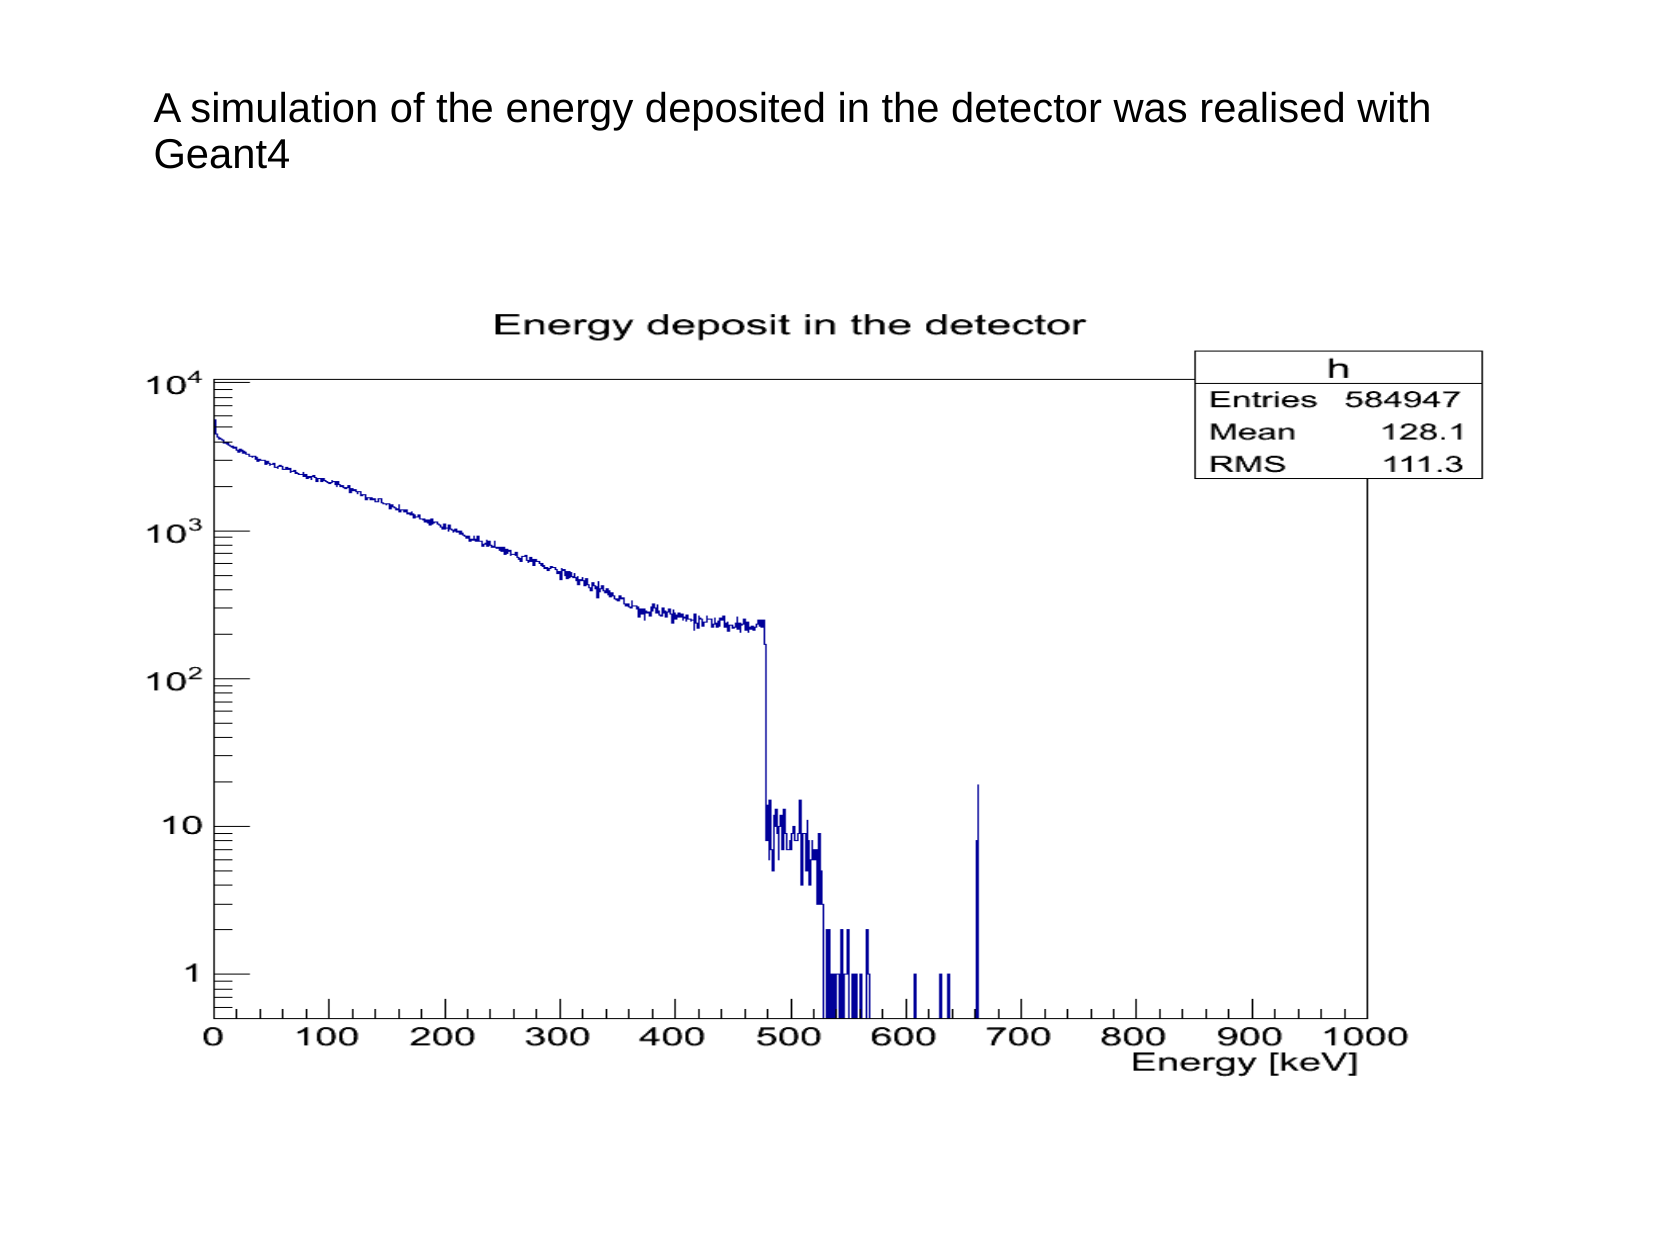

# A simulation of the energy deposited in the detector was realised with Geant4